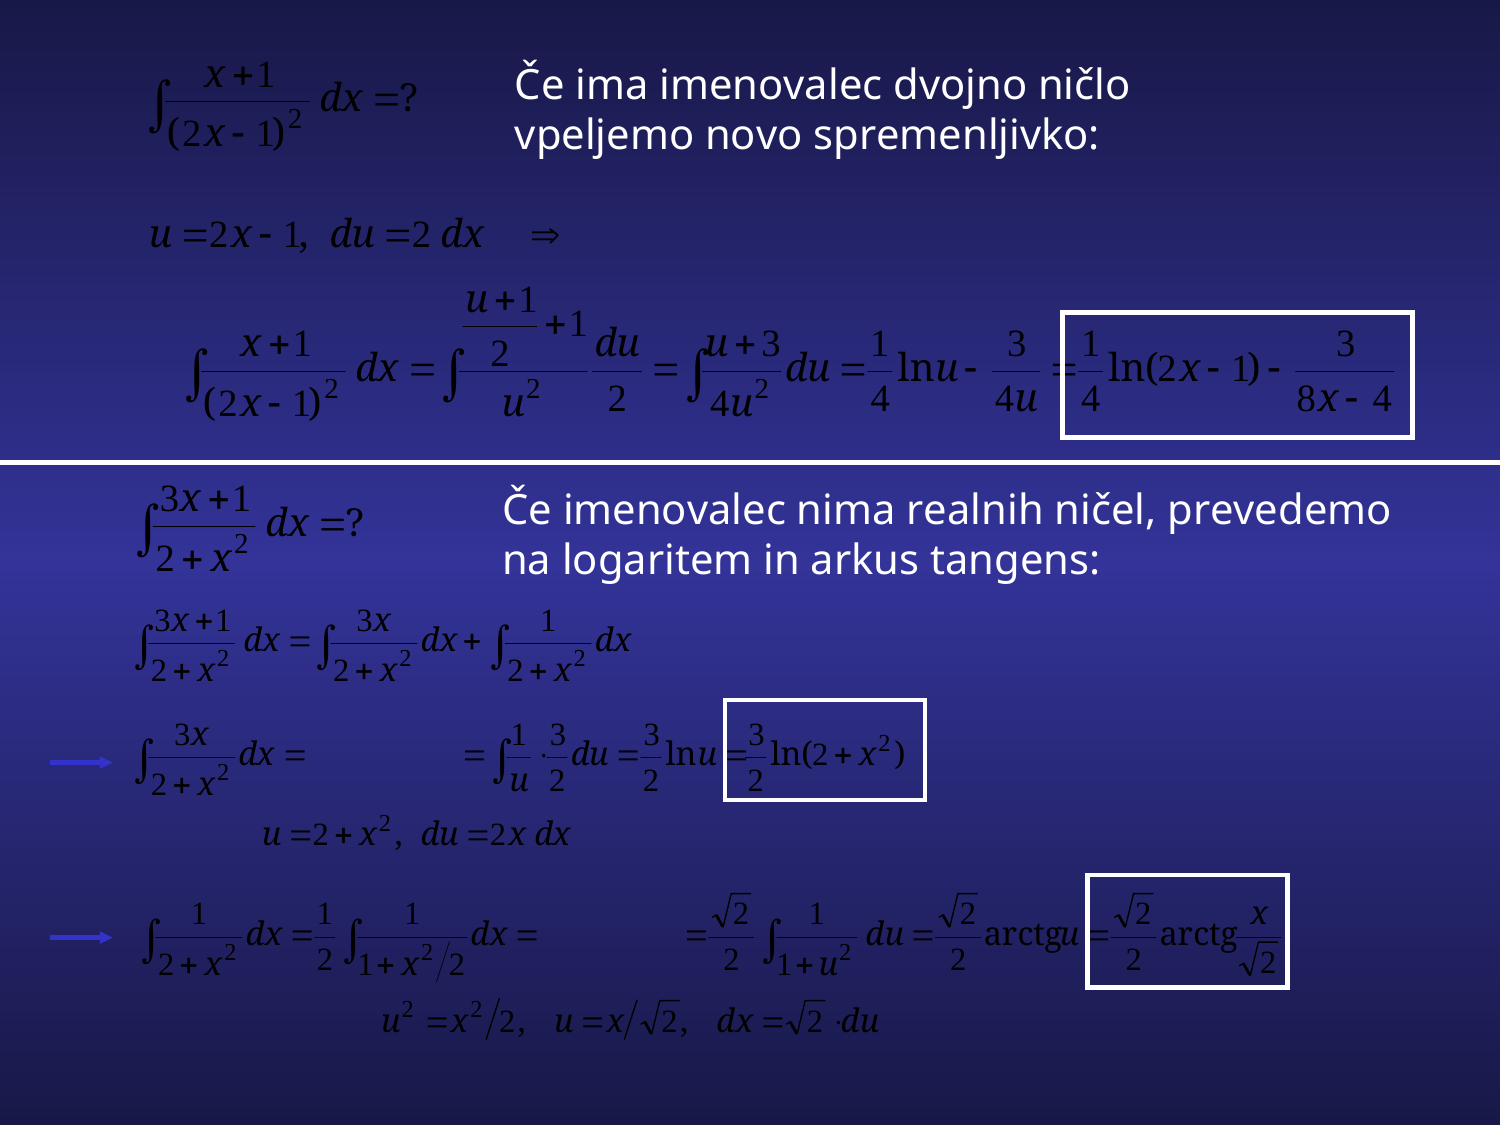

Če ima imenovalec dvojno ničlo vpeljemo novo spremenljivko:
Če imenovalec nima realnih ničel, prevedemo na logaritem in arkus tangens: